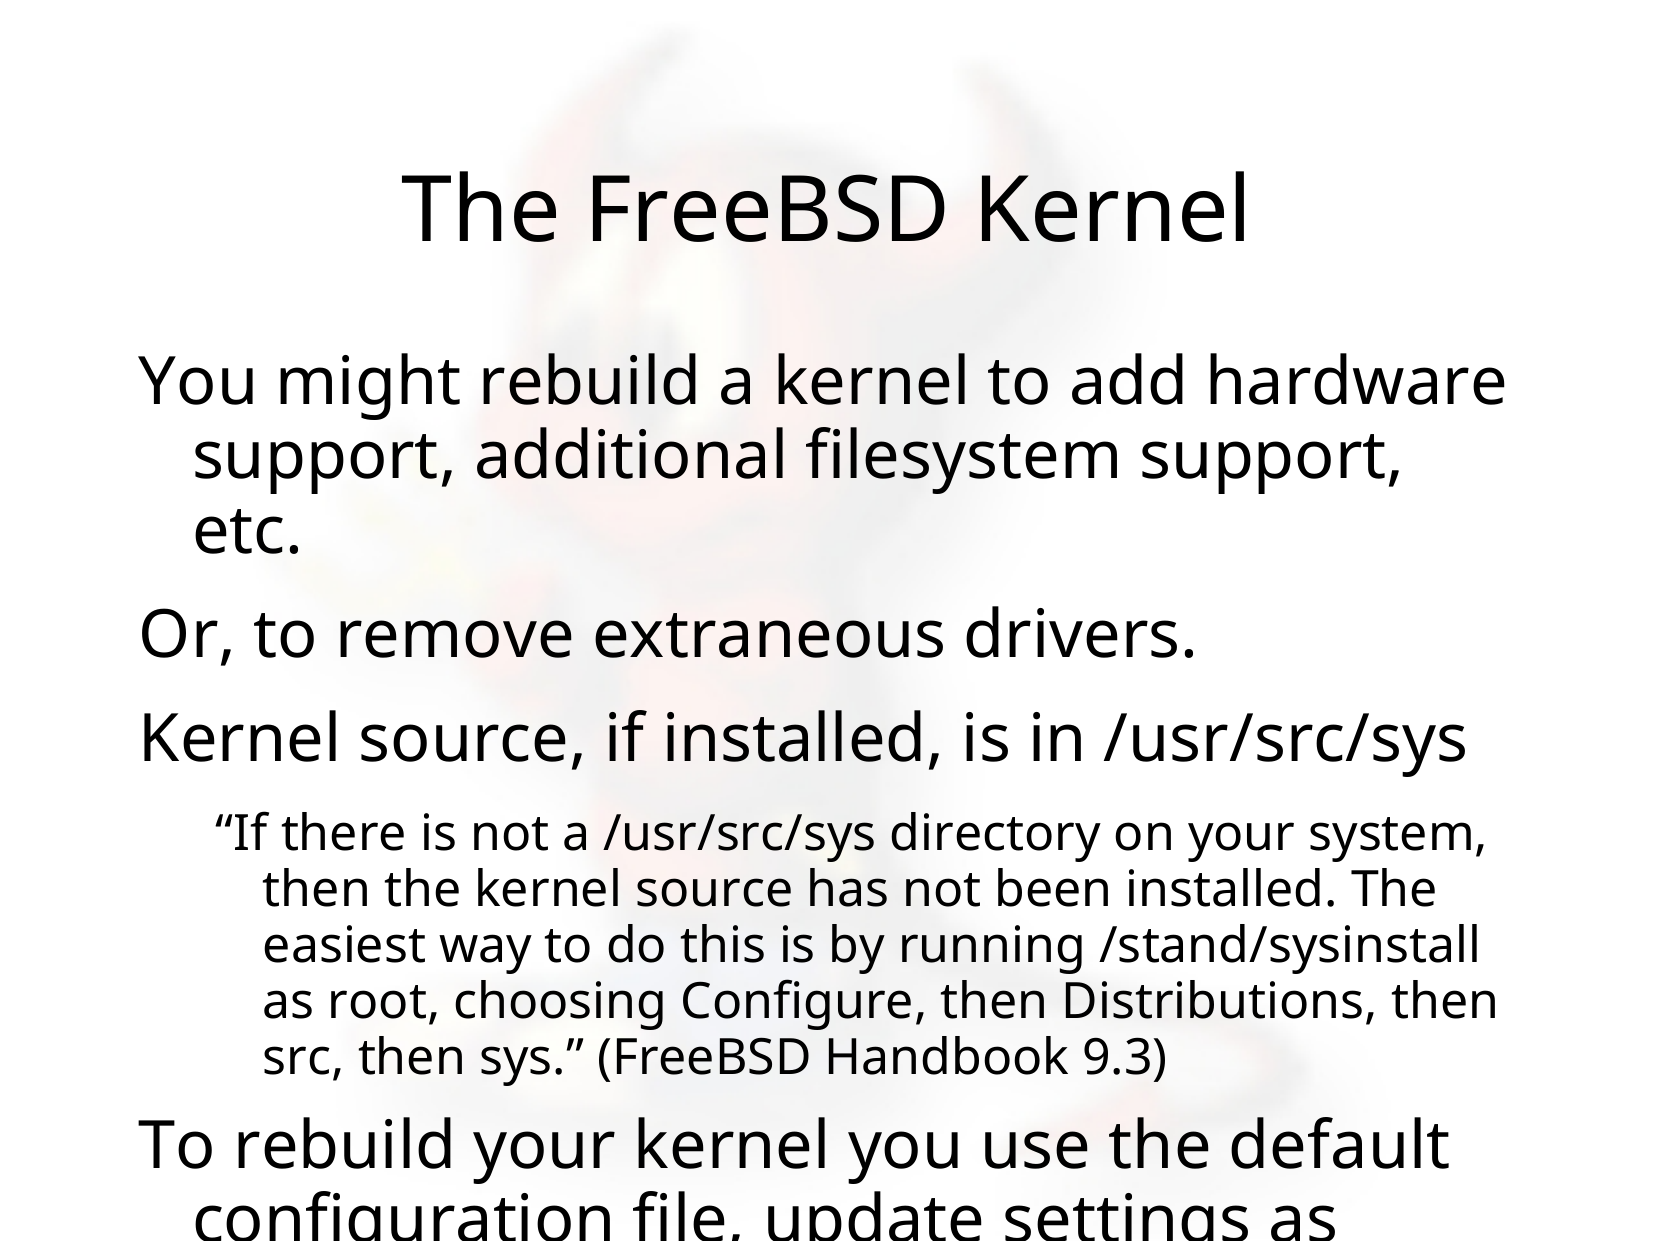

# The FreeBSD Kernel
You might rebuild a kernel to add hardware support, additional filesystem support, etc.
Or, to remove extraneous drivers.
Kernel source, if installed, is in /usr/src/sys
“If there is not a /usr/src/sys directory on your system, then the kernel source has not been installed. The easiest way to do this is by running /stand/sysinstall as root, choosing Configure, then Distributions, then src, then sys.” (FreeBSD Handbook 9.3)
To rebuild your kernel you use the default configuration file, update settings as needed, then recompile the kernel, installing it in /boot.